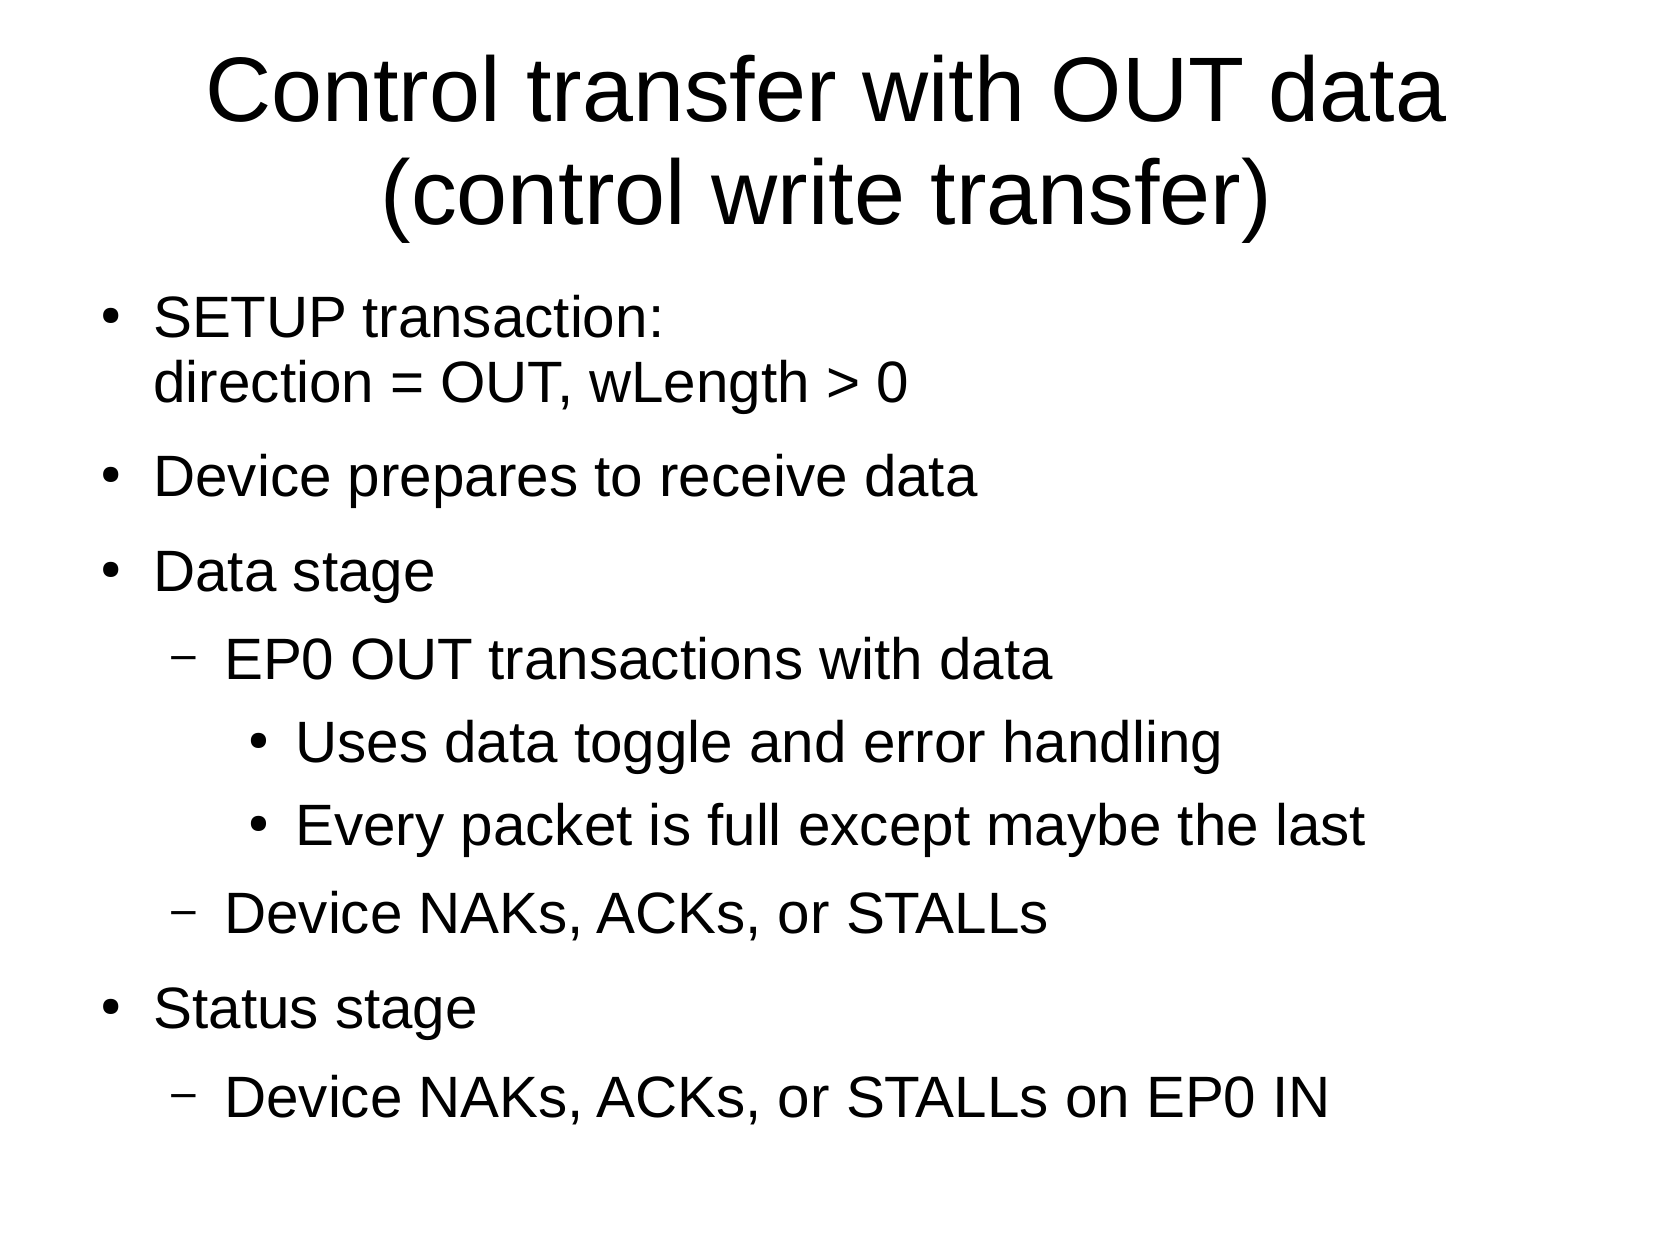

# Control transfer with OUT data (control write transfer)
SETUP transaction:
direction = OUT, wLength > 0
Device prepares to receive data
Data stage
EP0 OUT transactions with data
Uses data toggle and error handling
Every packet is full except maybe the last
Device NAKs, ACKs, or STALLs
Status stage
Device NAKs, ACKs, or STALLs on EP0 IN